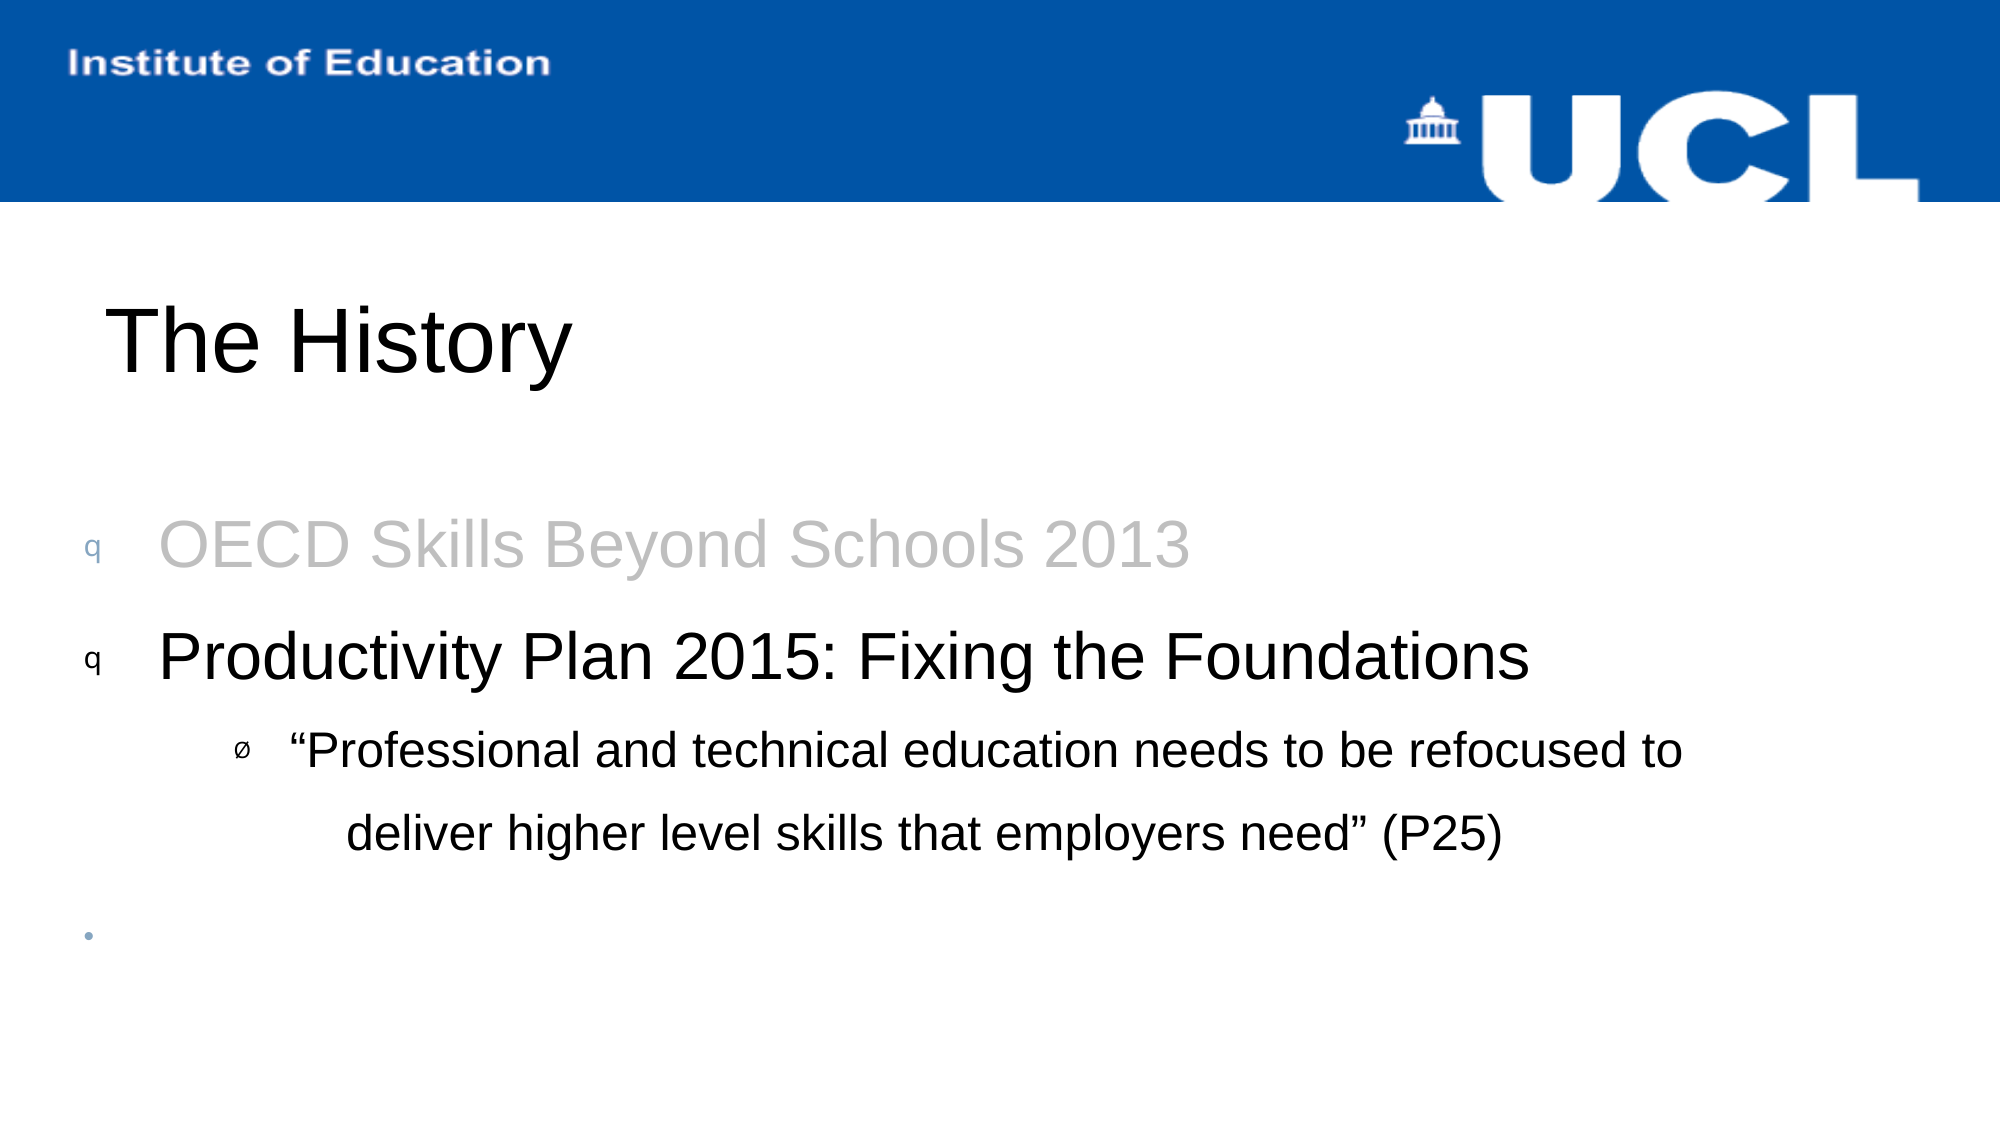

The History
OECD Skills Beyond Schools 2013
Productivity Plan 2015: Fixing the Foundations
“Professional and technical education needs to be refocused to deliver higher level skills that employers need” (P25)